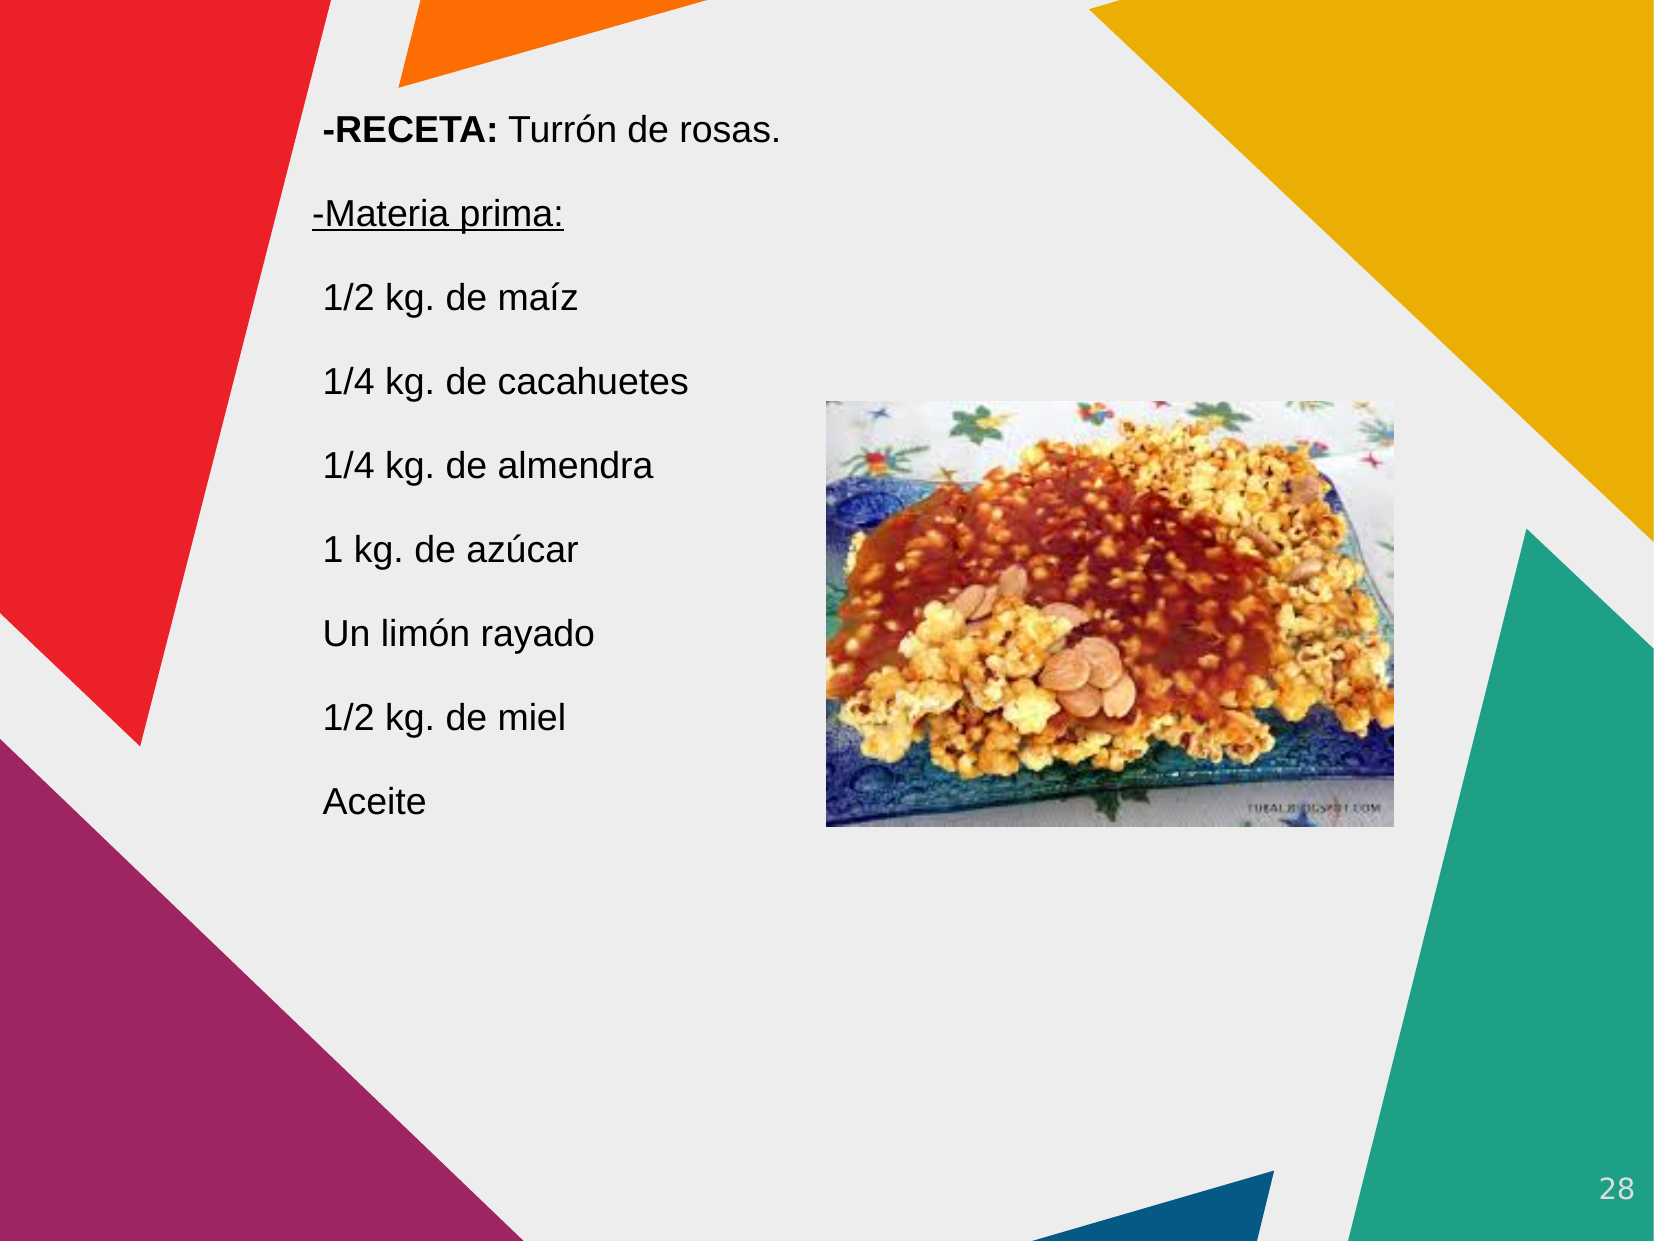

-RECETA: Turrón de rosas.
-Materia prima:
 1/2 kg. de maíz
 1/4 kg. de cacahuetes
 1/4 kg. de almendra
 1 kg. de azúcar
 Un limón rayado
 1/2 kg. de miel
 Aceite
28